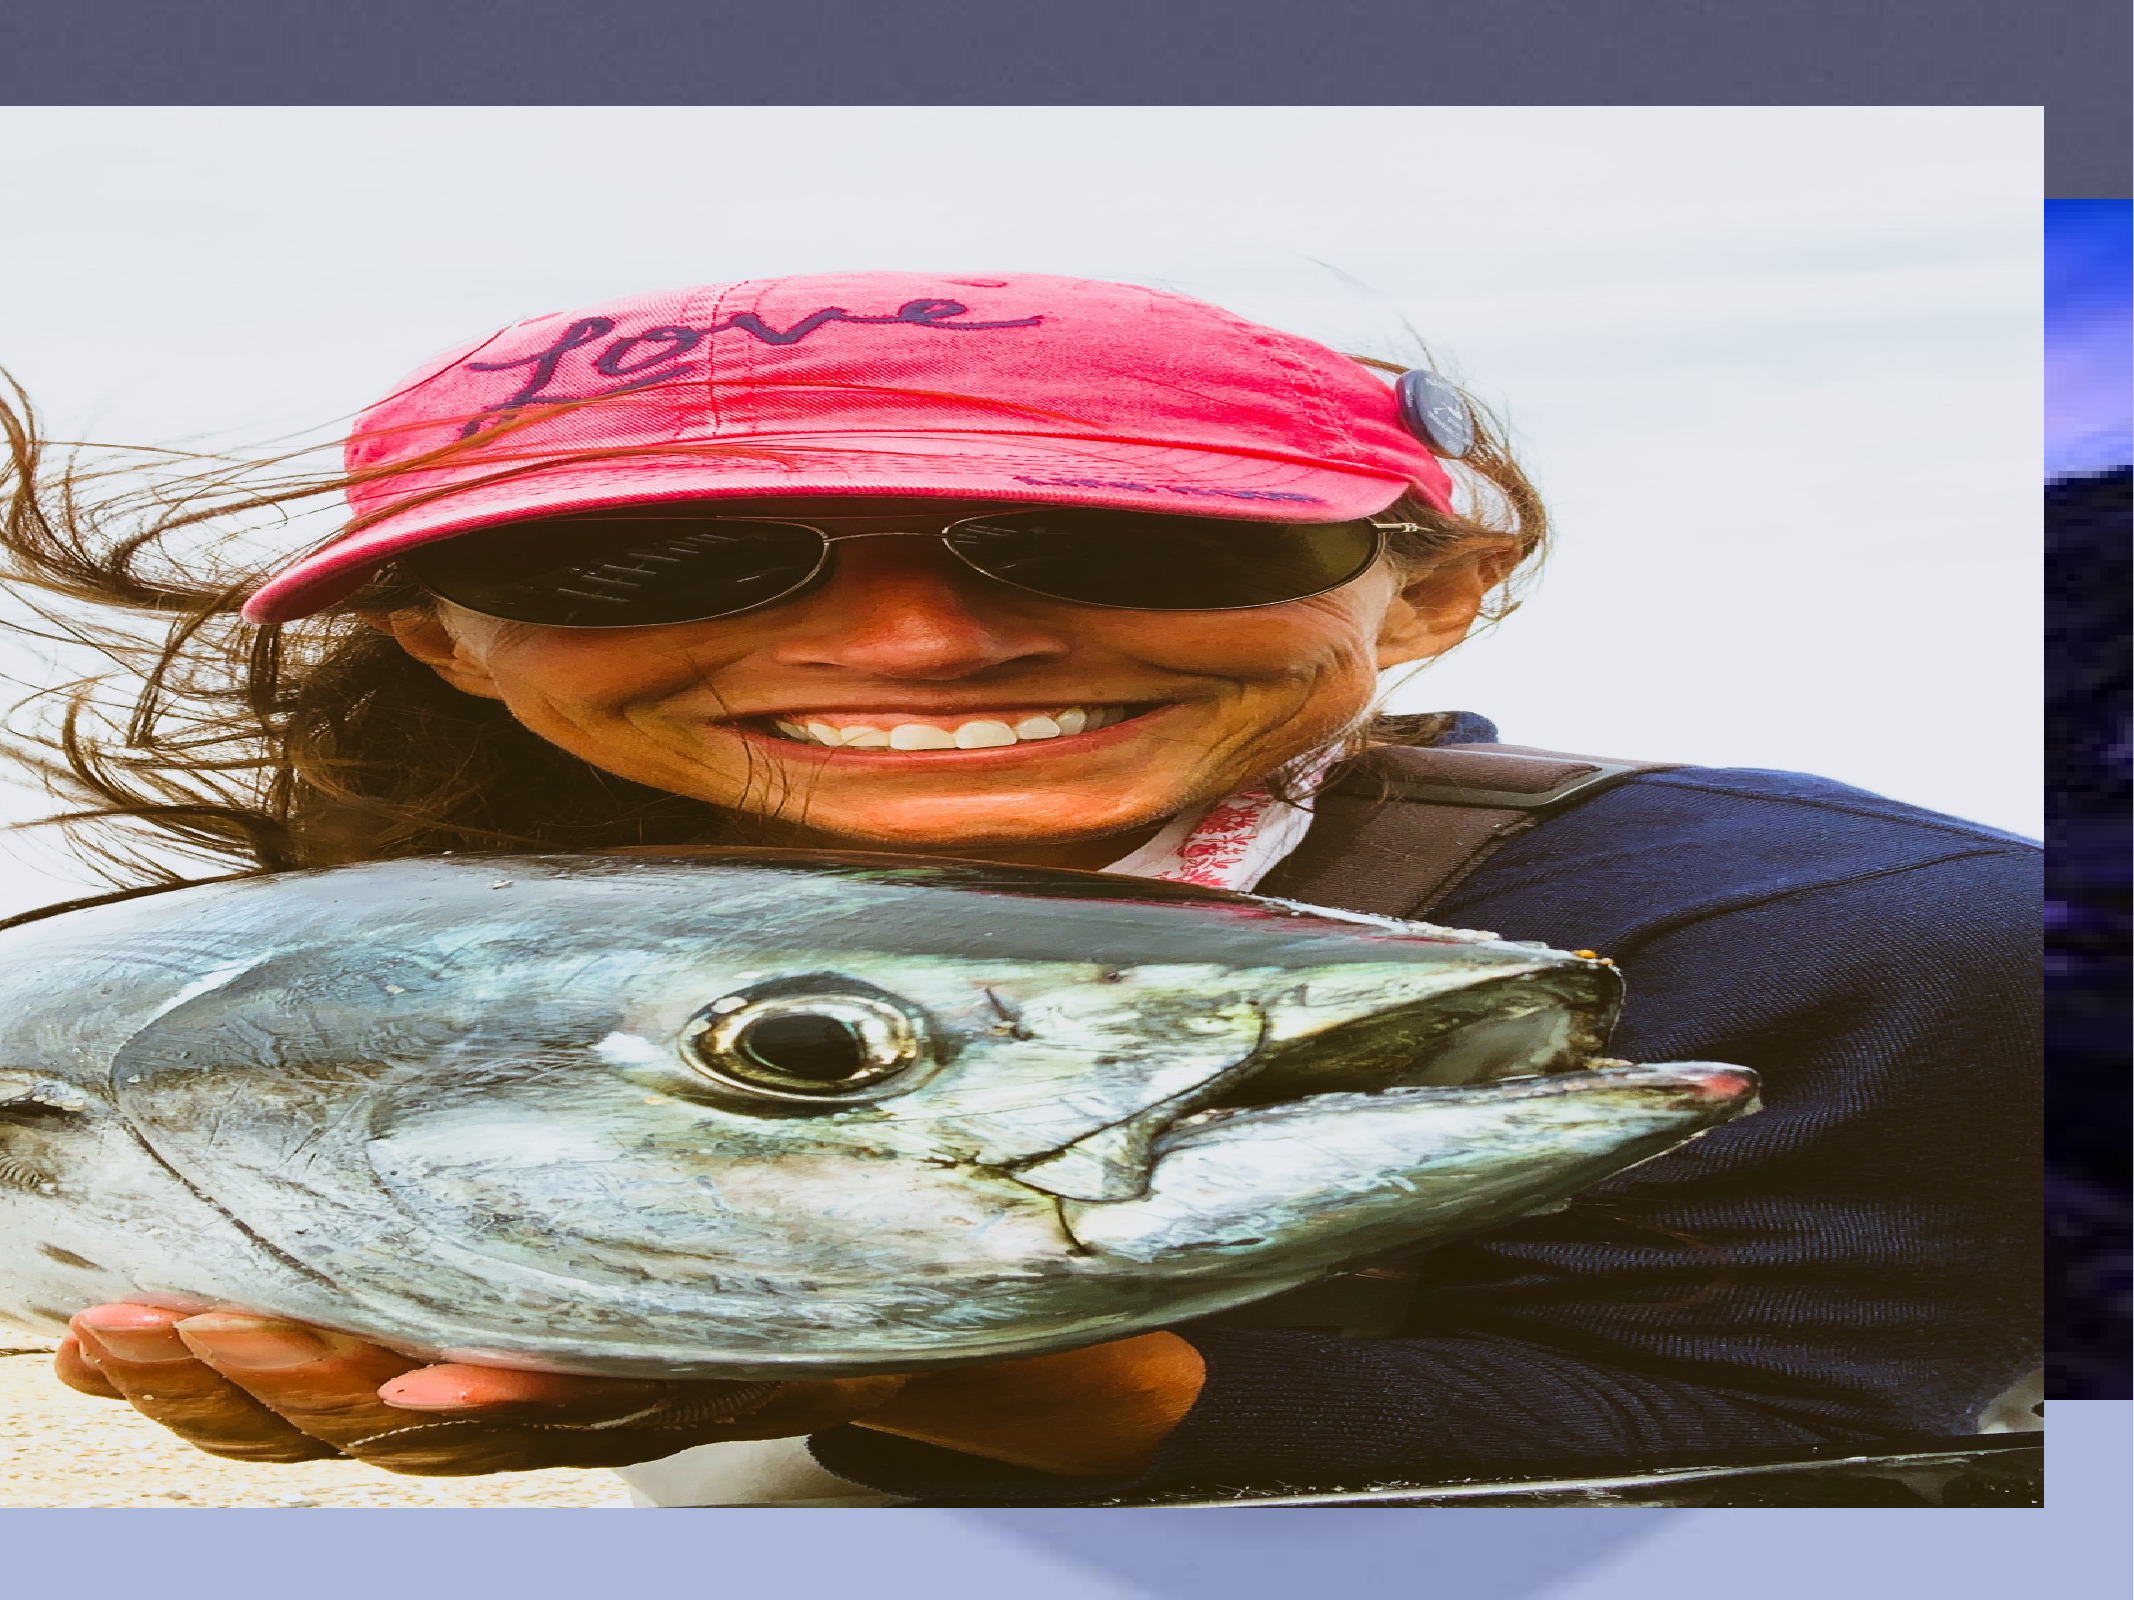

Surfcasting for hard tail
Tiny Tuna
on the run